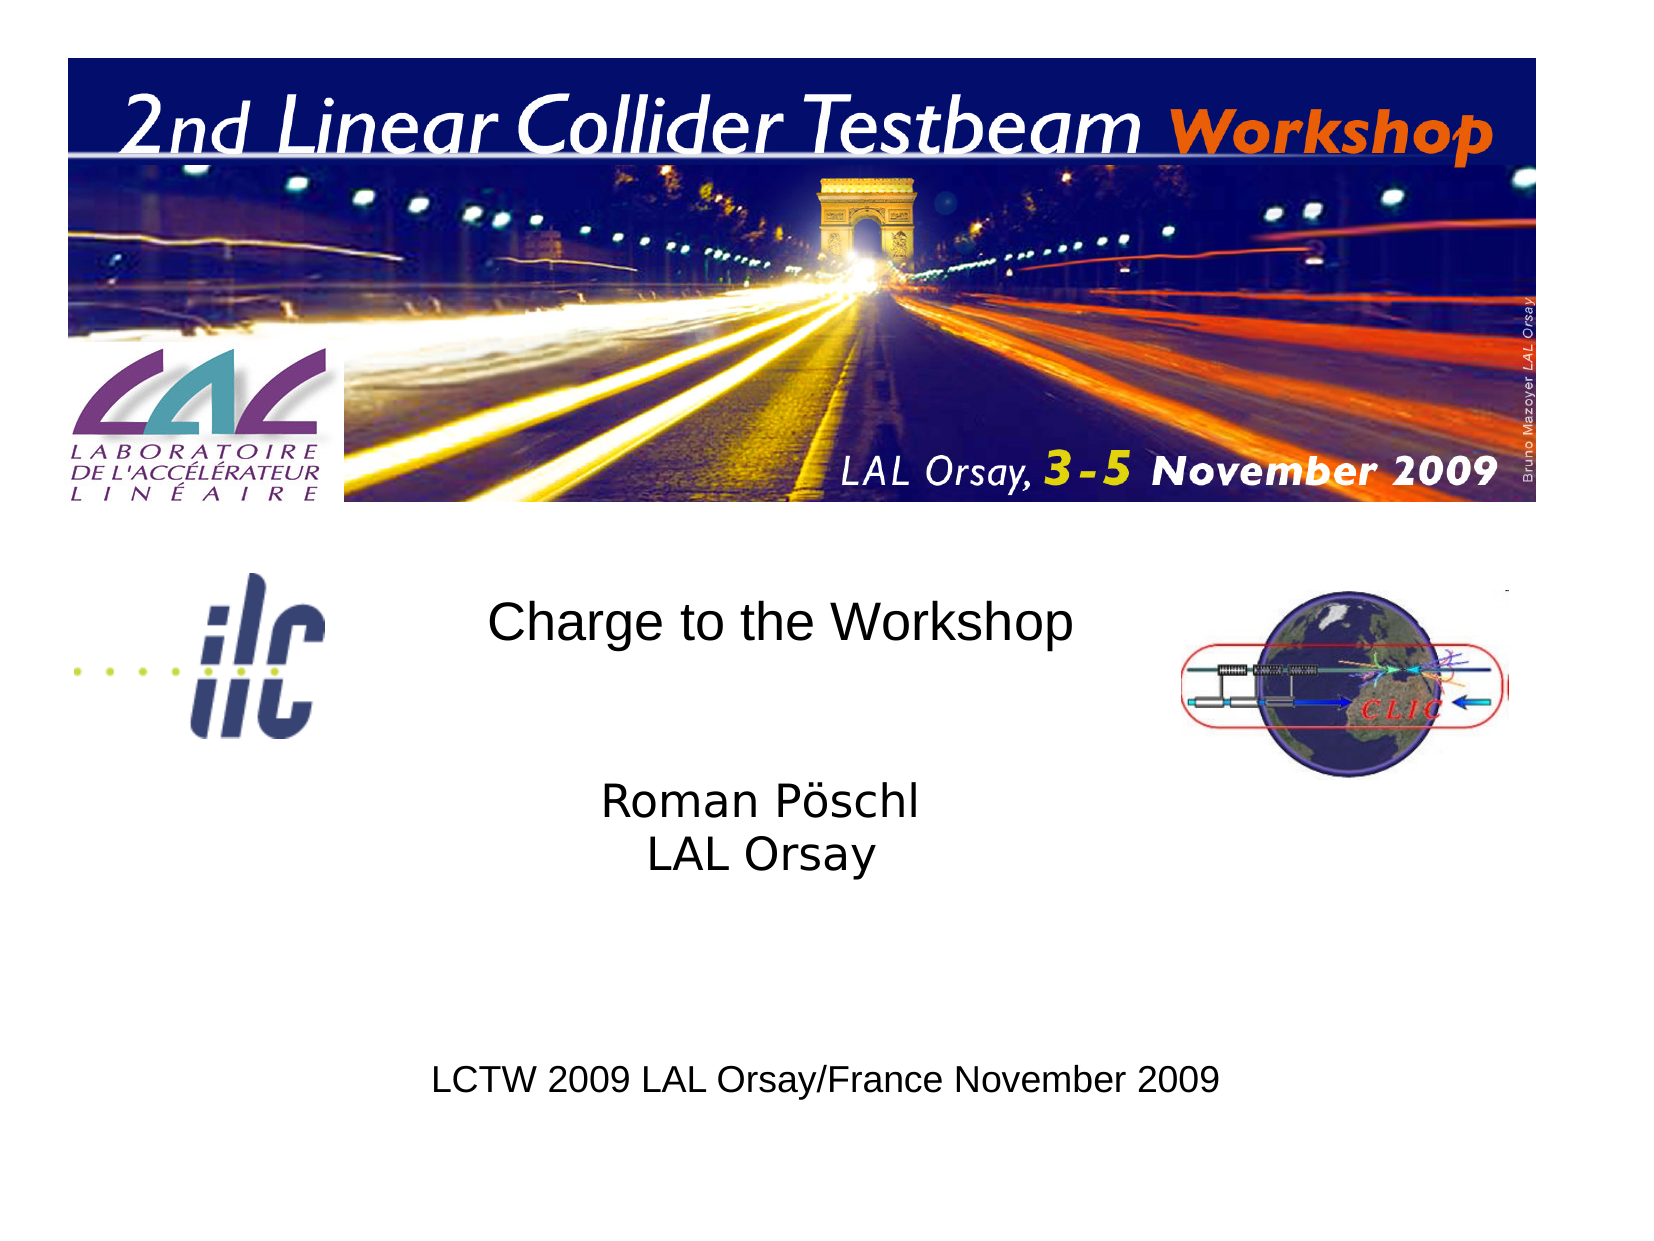

Charge to the Workshop
 Roman Pöschl
 LAL Orsay
LCTW 2009 LAL Orsay/France November 2009